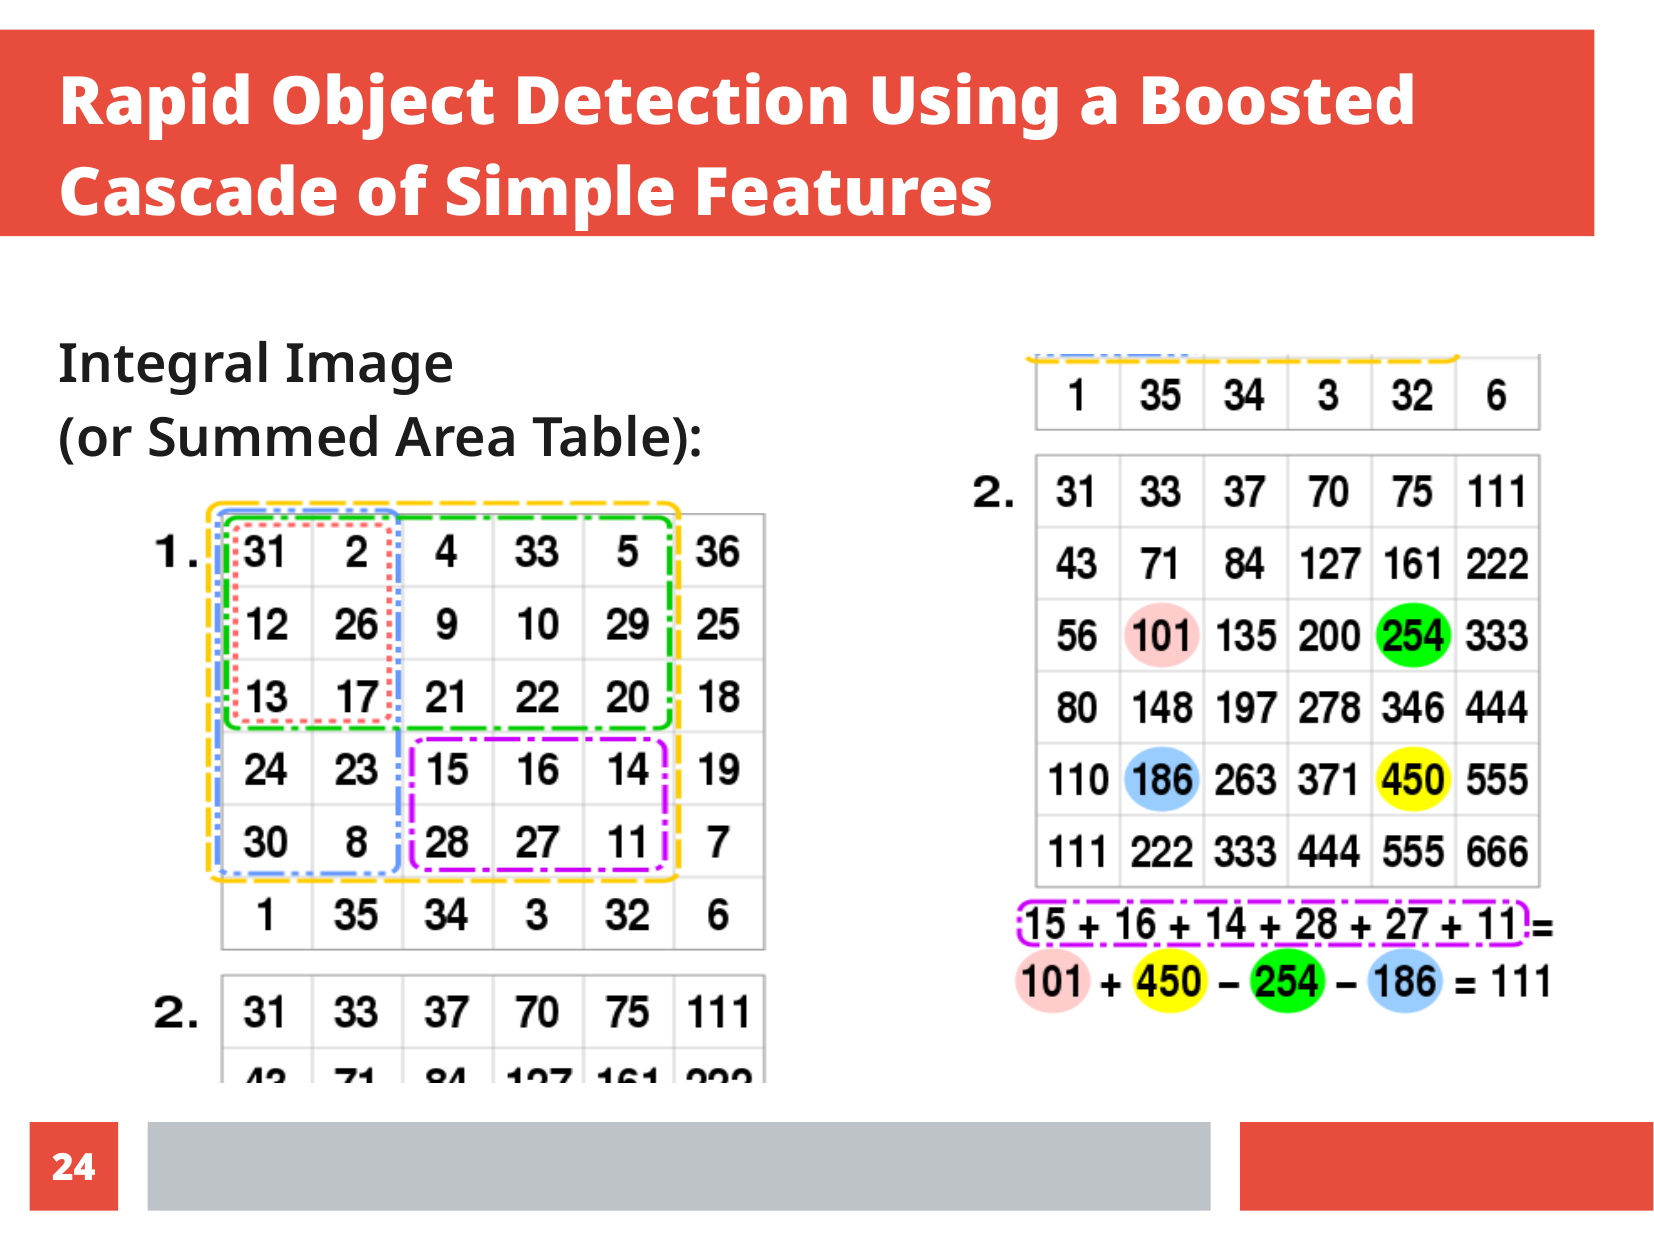

# Rapid Object Detection Using a Boosted Cascade of Simple Features
Integral Image
(or Summed Area Table):
24